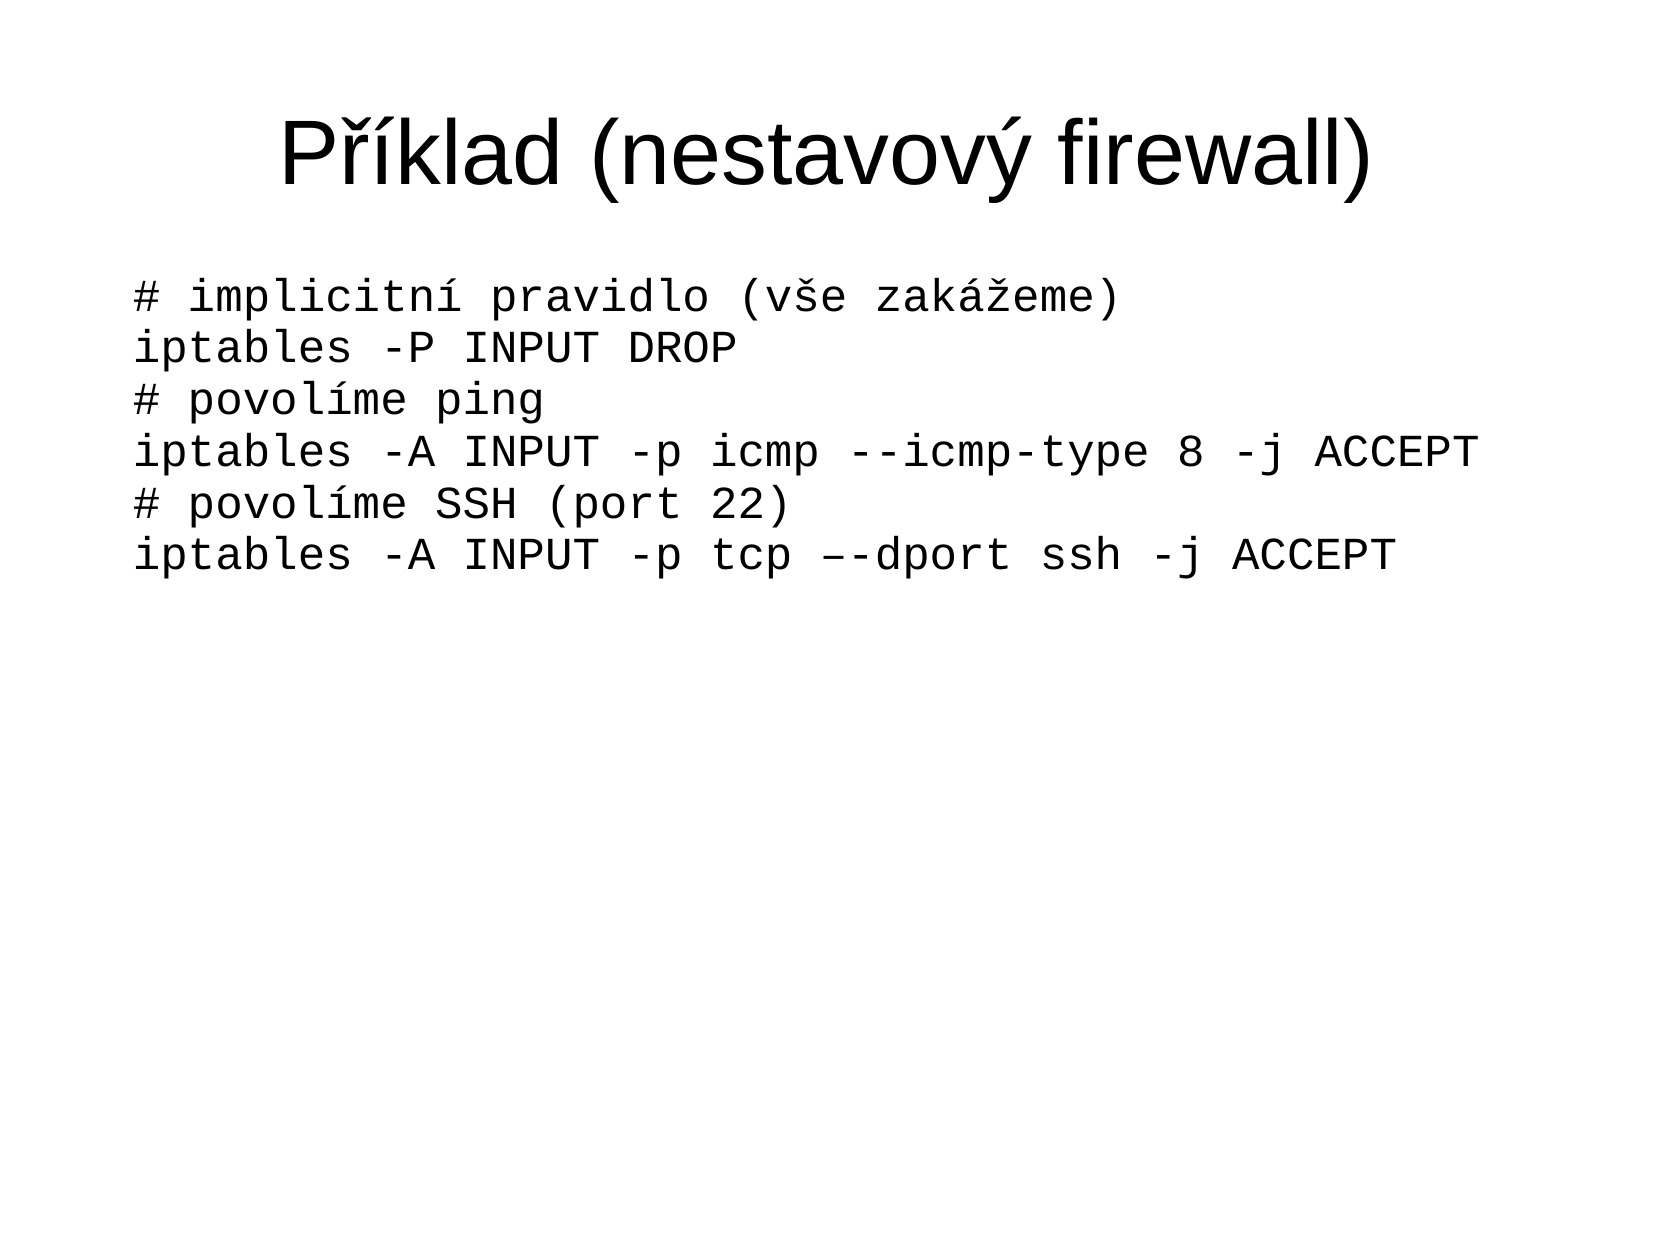

# Příklad (nestavový firewall)
# implicitní pravidlo (vše zakážeme)
iptables -P INPUT DROP
# povolíme ping
iptables -A INPUT -p icmp --icmp-type 8 -j ACCEPT
# povolíme SSH (port 22)
iptables -A INPUT -p tcp –-dport ssh -j ACCEPT